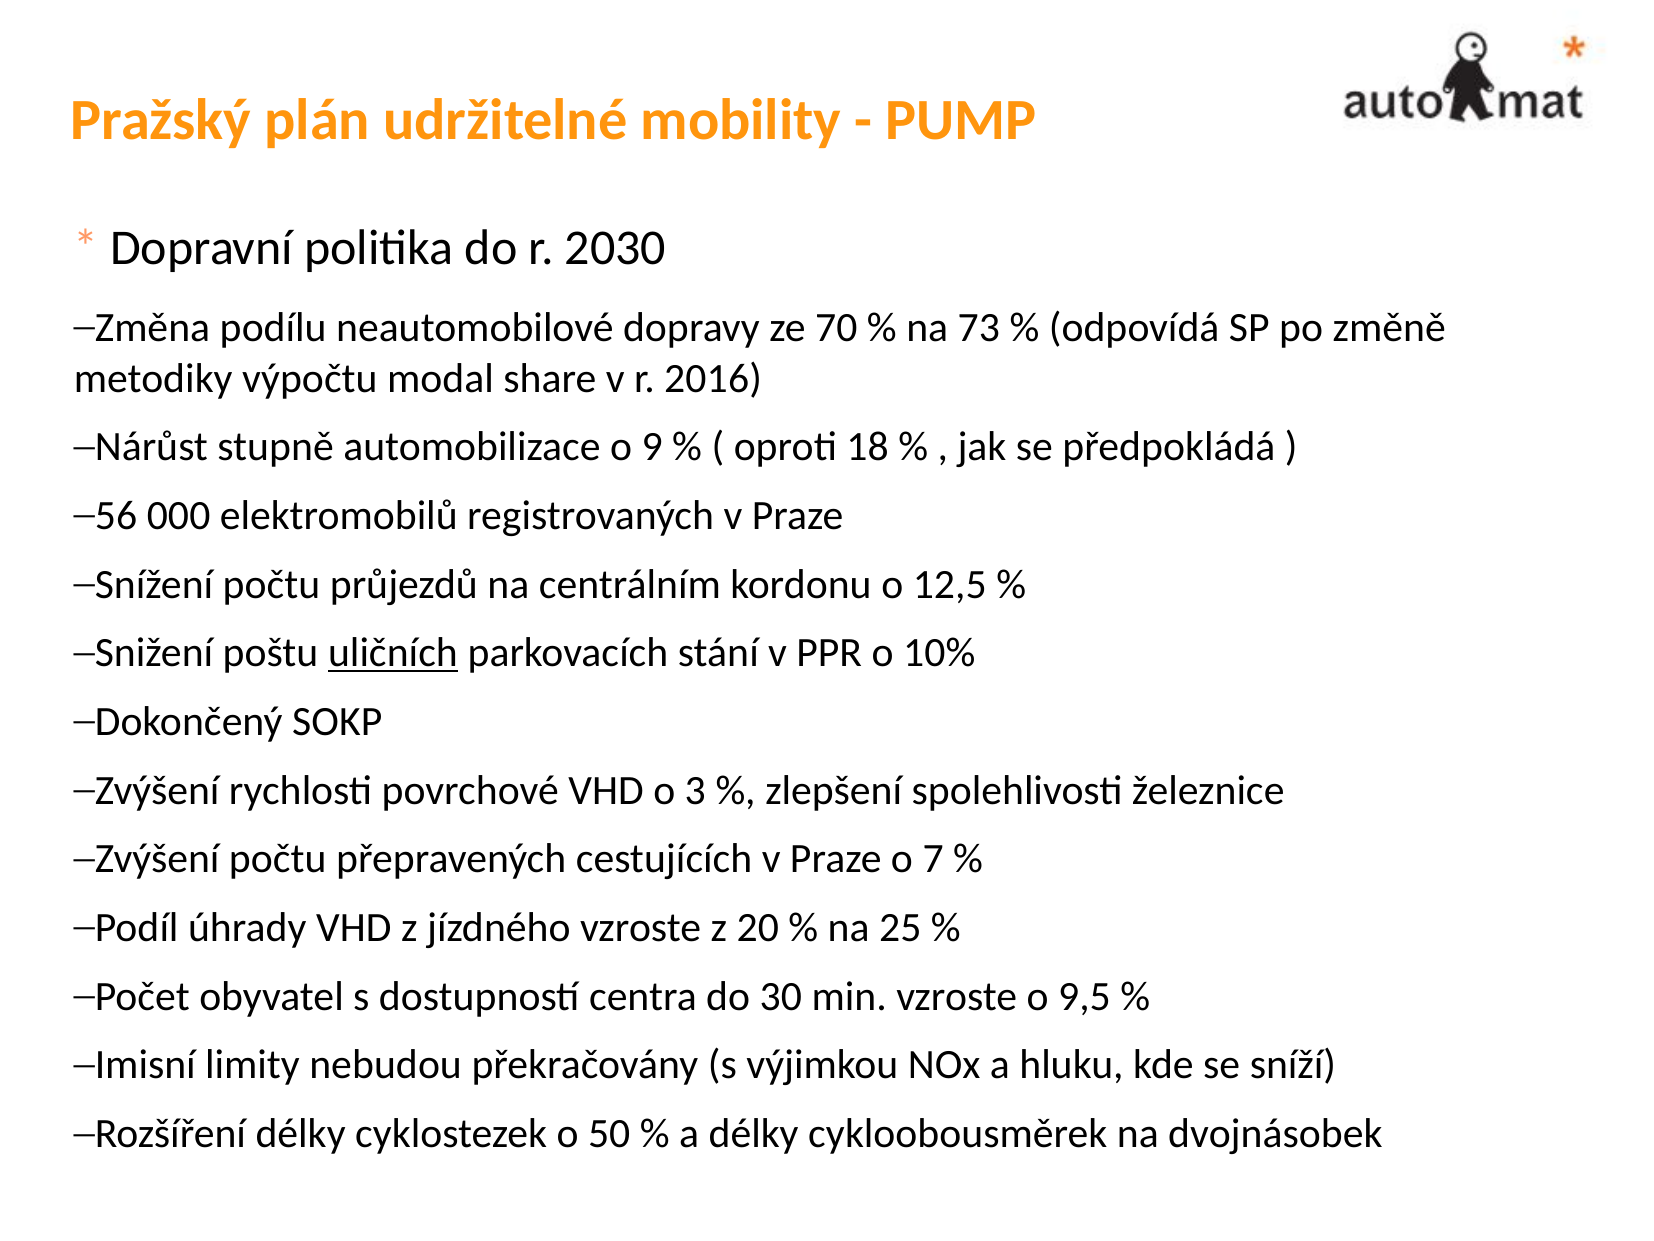

Pražský plán udržitelné mobility - PUMP
* Dopravní politika do r. 2030
Změna podílu neautomobilové dopravy ze 70 % na 73 % (odpovídá SP po změně metodiky výpočtu modal share v r. 2016)
Nárůst stupně automobilizace o 9 % ( oproti 18 % , jak se předpokládá )
56 000 elektromobilů registrovaných v Praze
Snížení počtu průjezdů na centrálním kordonu o 12,5 %
Snižení poštu uličních parkovacích stání v PPR o 10%
Dokončený SOKP
Zvýšení rychlosti povrchové VHD o 3 %, zlepšení spolehlivosti železnice
Zvýšení počtu přepravených cestujících v Praze o 7 %
Podíl úhrady VHD z jízdného vzroste z 20 % na 25 %
Počet obyvatel s dostupností centra do 30 min. vzroste o 9,5 %
Imisní limity nebudou překračovány (s výjimkou NOx a hluku, kde se sníží)
Rozšíření délky cyklostezek o 50 % a délky cykloobousměrek na dvojnásobek